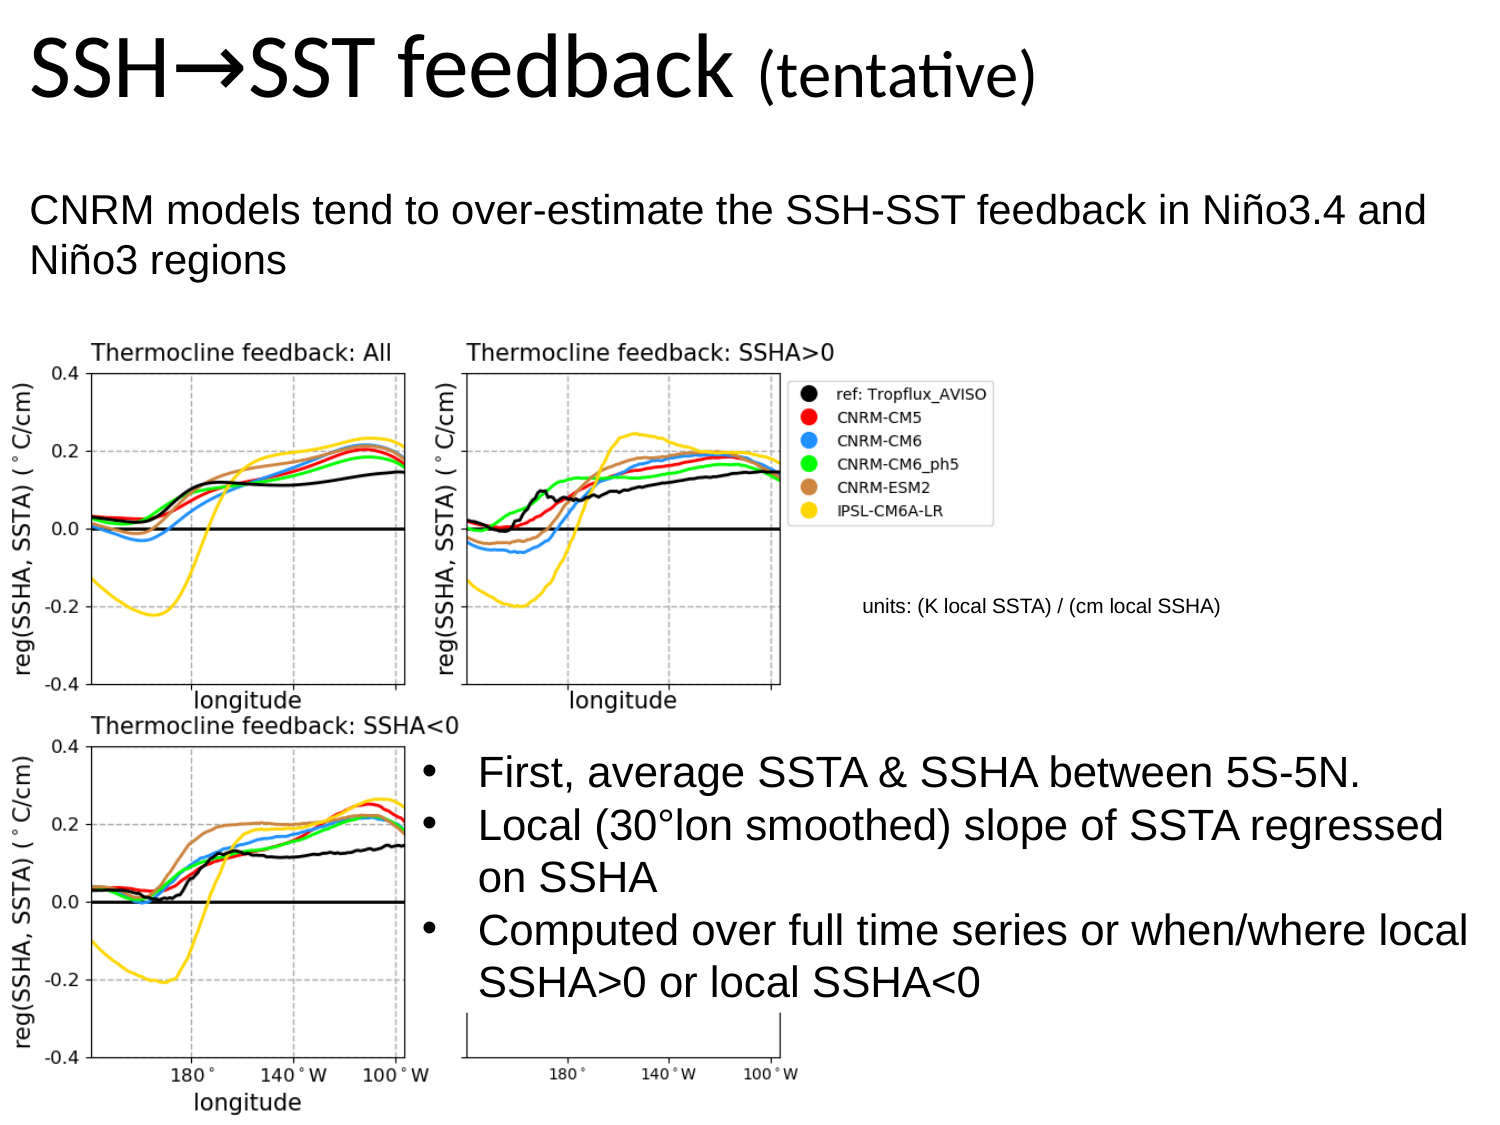

SSH→SST feedback (tentative)
CNRM models tend to over-estimate the SSH-SST feedback in Niño3.4 and Niño3 regions
units: (K local SSTA) / (cm local SSHA)
First, average SSTA & SSHA between 5S-5N.
Local (30°lon smoothed) slope of SSTA regressed on SSHA
Computed over full time series or when/where local SSHA>0 or local SSHA<0